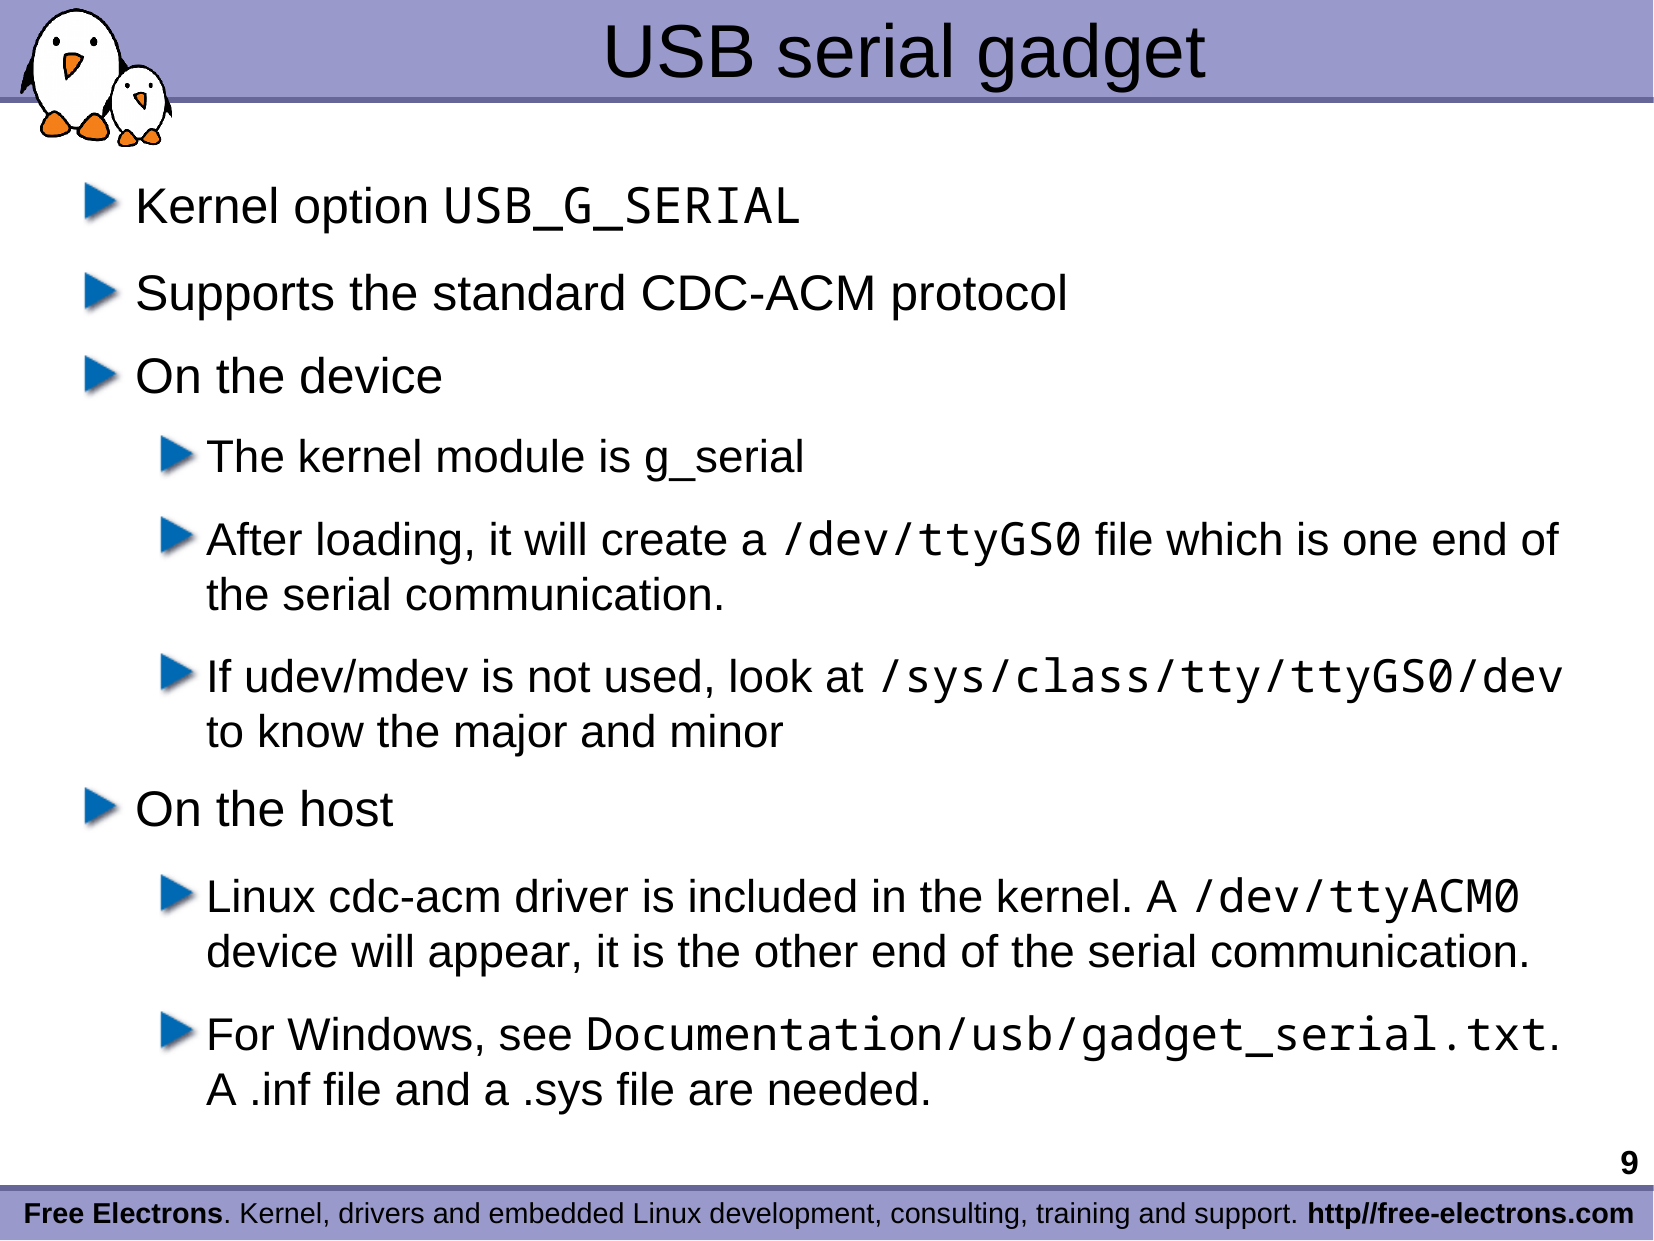

# USB serial gadget
Kernel option USB_G_SERIAL
Supports the standard CDC-ACM protocol
On the device
The kernel module is g_serial
After loading, it will create a /dev/ttyGS0 file which is one end of the serial communication.
If udev/mdev is not used, look at /sys/class/tty/ttyGS0/dev to know the major and minor
On the host
Linux cdc-acm driver is included in the kernel. A /dev/ttyACM0 device will appear, it is the other end of the serial communication.
For Windows, see Documentation/usb/gadget_serial.txt. A .inf file and a .sys file are needed.